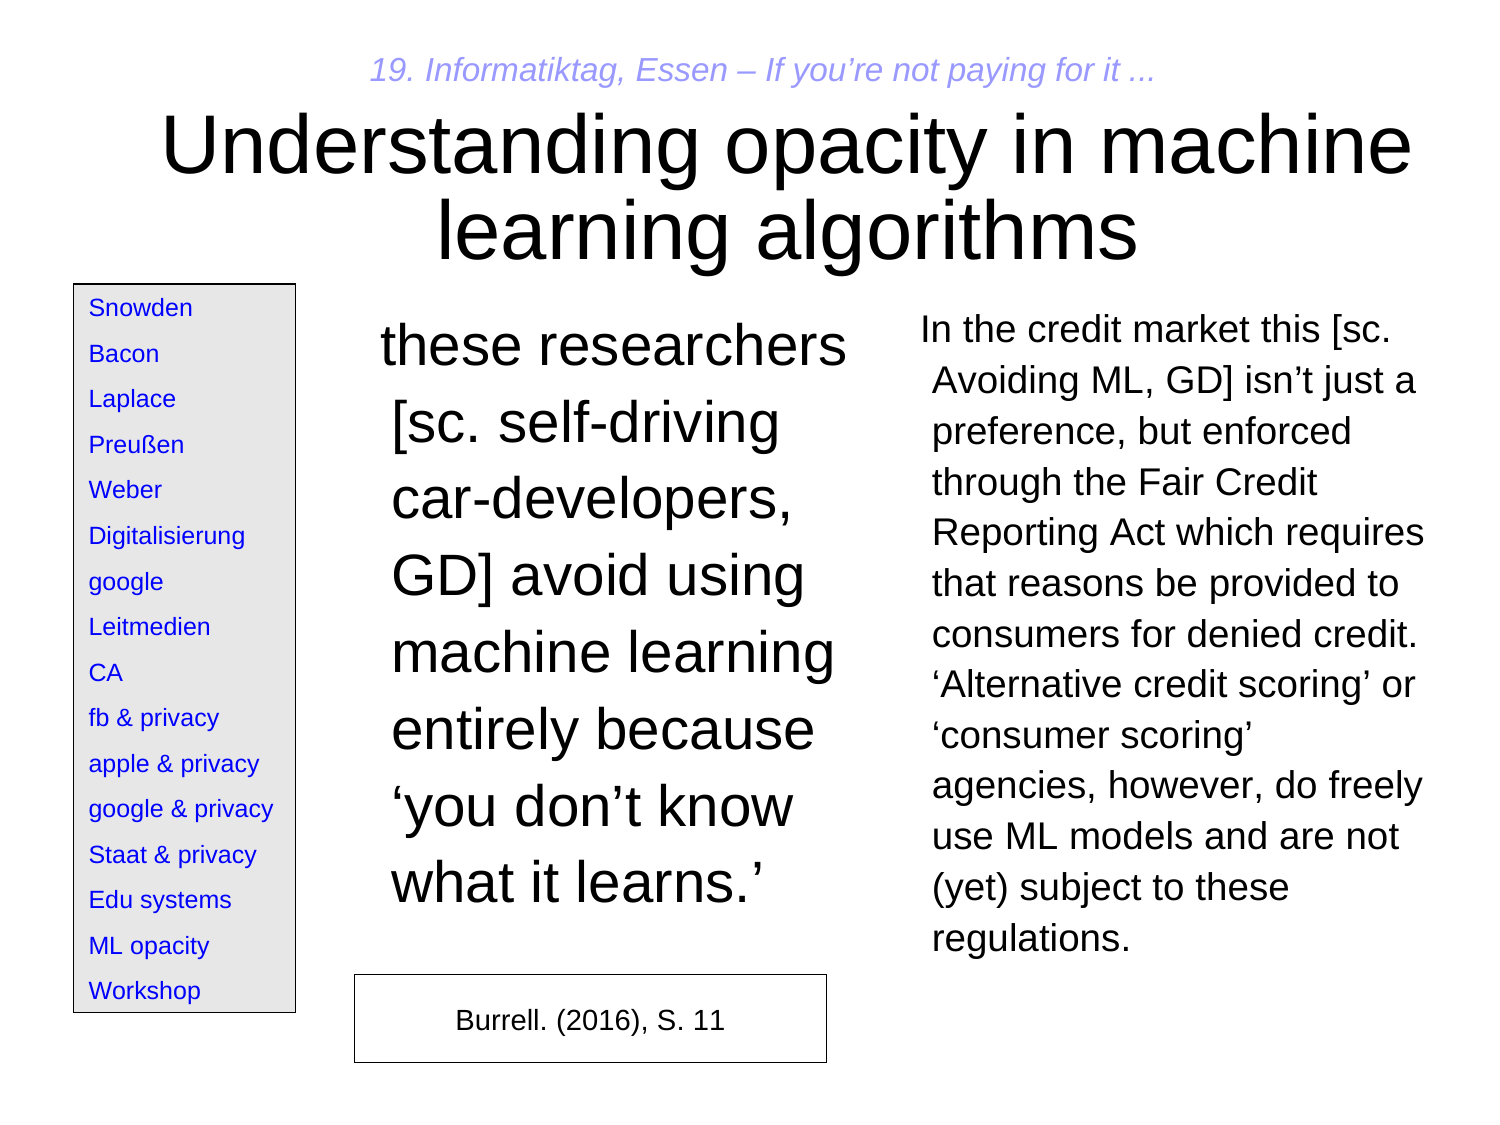

# Understanding opacity in machine learning algorithms
these researchers [sc. self-driving car-developers, GD] avoid using machine learning entirely because ‘you don’t know what it learns.’
In the credit market this [sc. Avoiding ML, GD] isn’t just a preference, but enforced through the Fair Credit Reporting Act which requires that reasons be provided to consumers for denied credit. ‘Alternative credit scoring’ or ‘consumer scoring’ agencies, however, do freely use ML models and are not (yet) subject to these regulations.
Burrell. (2016), S. 11